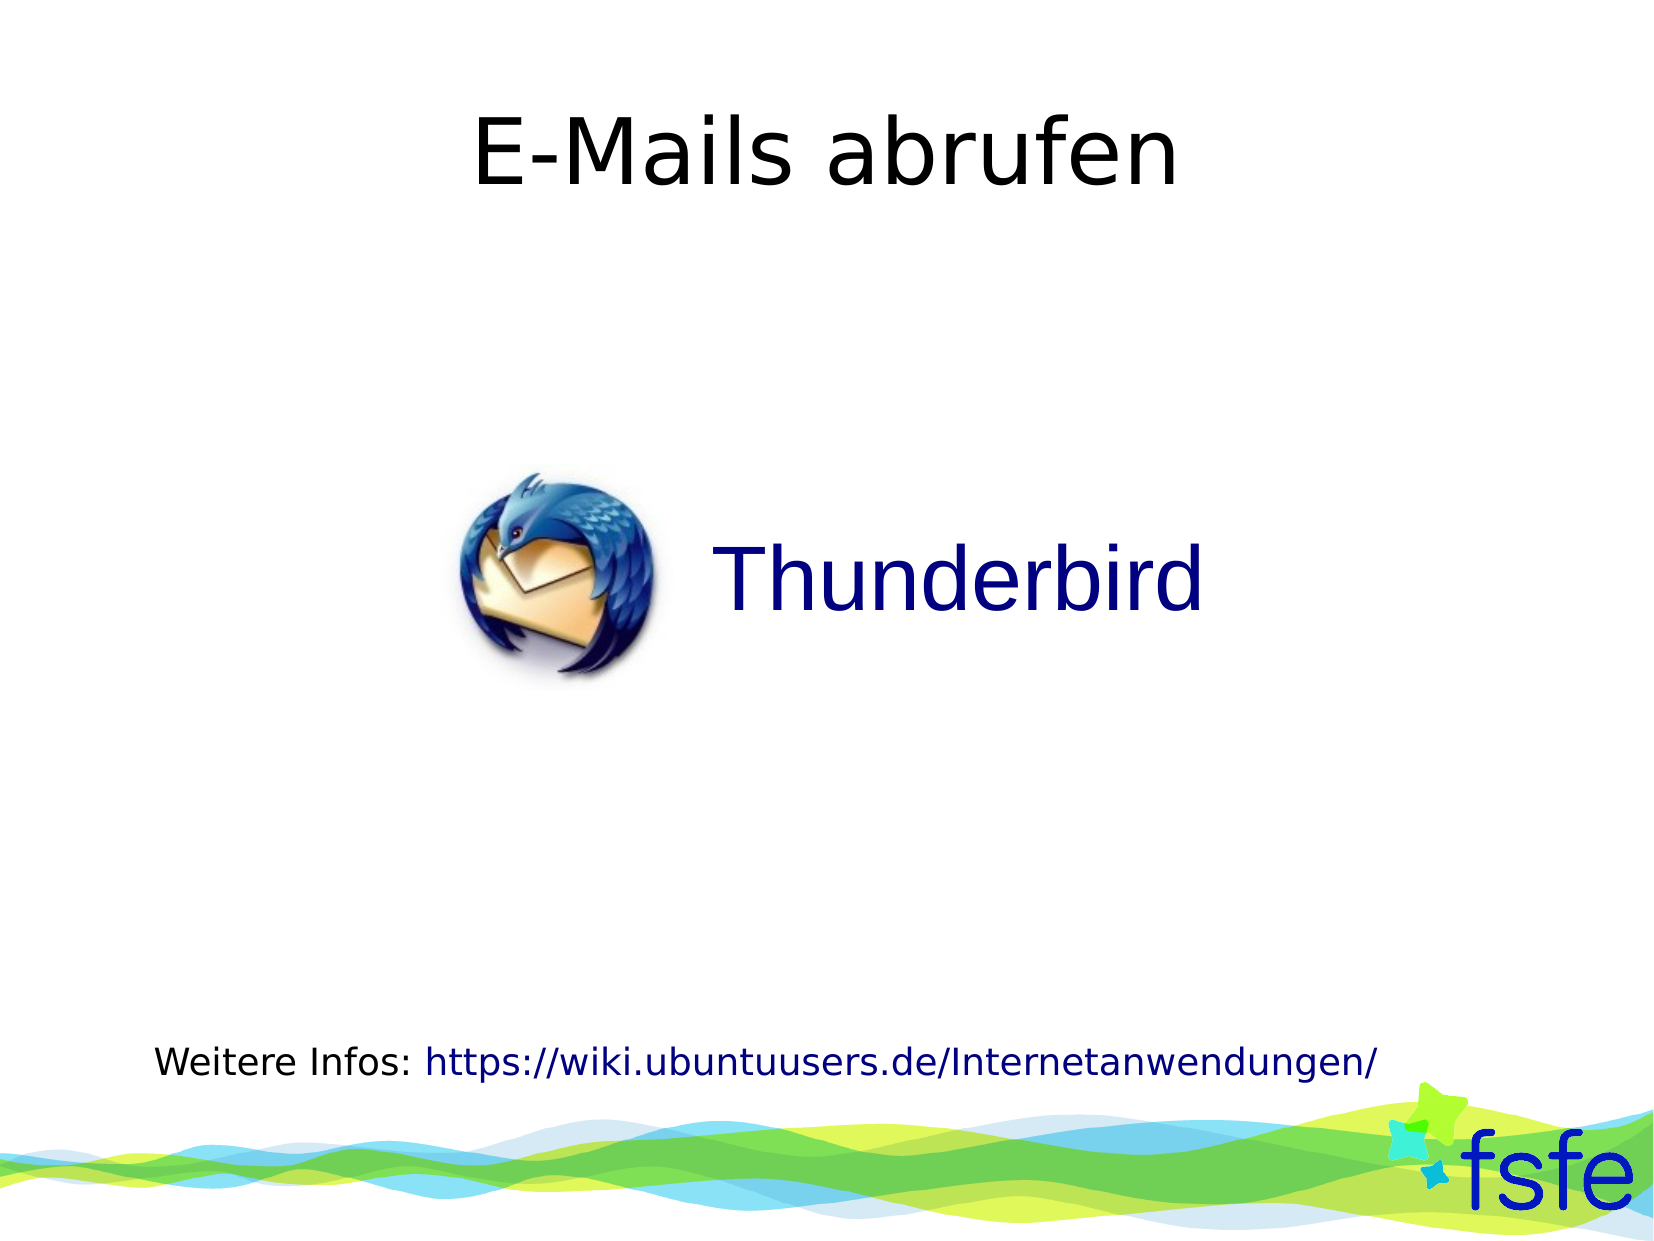

# E-Mails abrufen
Weitere Infos: https://wiki.ubuntuusers.de/Internetanwendungen/
Thunderbird